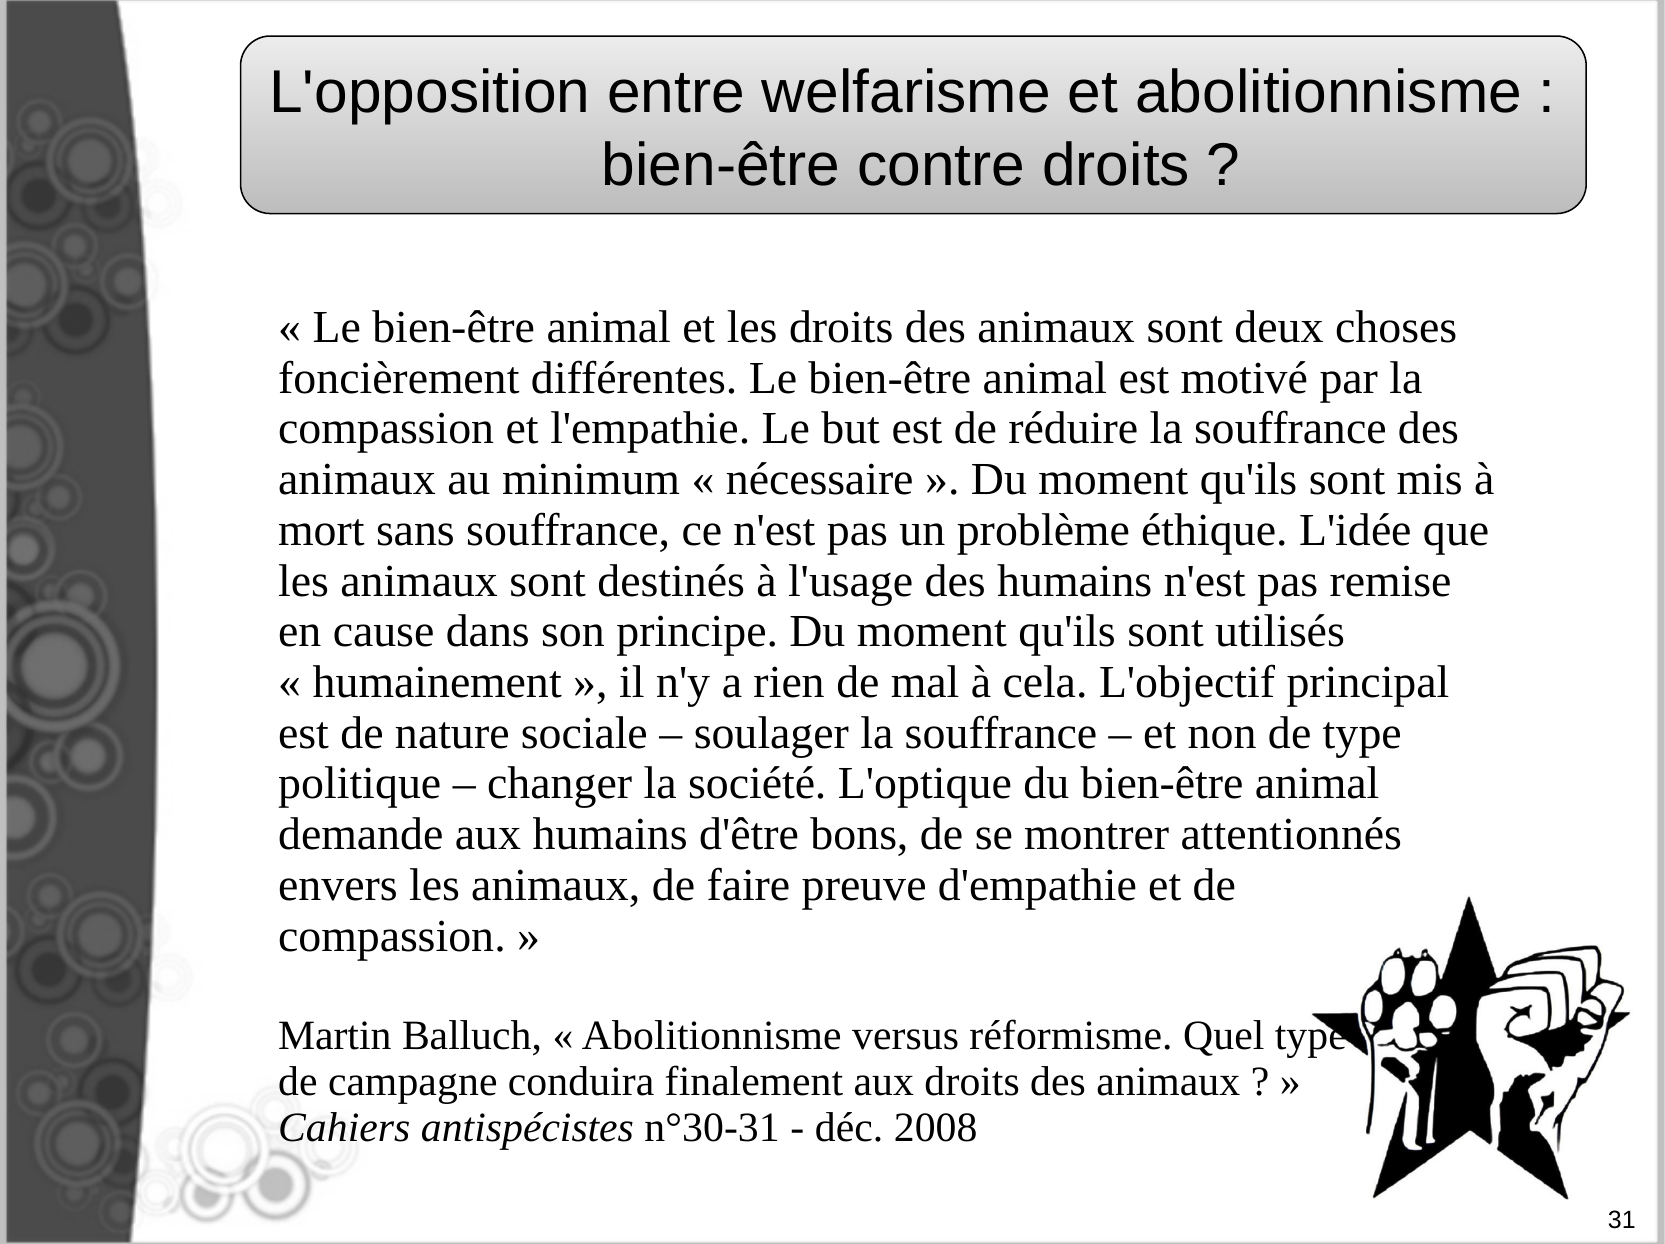

L'opposition entre welfarisme et abolitionnisme :
 bien-être contre droits ?
« Le bien-être animal et les droits des animaux sont deux choses foncièrement différentes. Le bien-être animal est motivé par la compassion et l'empathie. Le but est de réduire la souffrance des animaux au minimum « nécessaire ». Du moment qu'ils sont mis à mort sans souffrance, ce n'est pas un problème éthique. L'idée que les animaux sont destinés à l'usage des humains n'est pas remise en cause dans son principe. Du moment qu'ils sont utilisés « humainement », il n'y a rien de mal à cela. L'objectif principal est de nature sociale – soulager la souffrance – et non de type politique – changer la société. L'optique du bien-être animal demande aux humains d'être bons, de se montrer attentionnés envers les animaux, de faire preuve d'empathie et de
compassion. »
Martin Balluch, « Abolitionnisme versus réformisme. Quel type
de campagne conduira finalement aux droits des animaux ? »
Cahiers antispécistes n°30-31 - déc. 2008
31